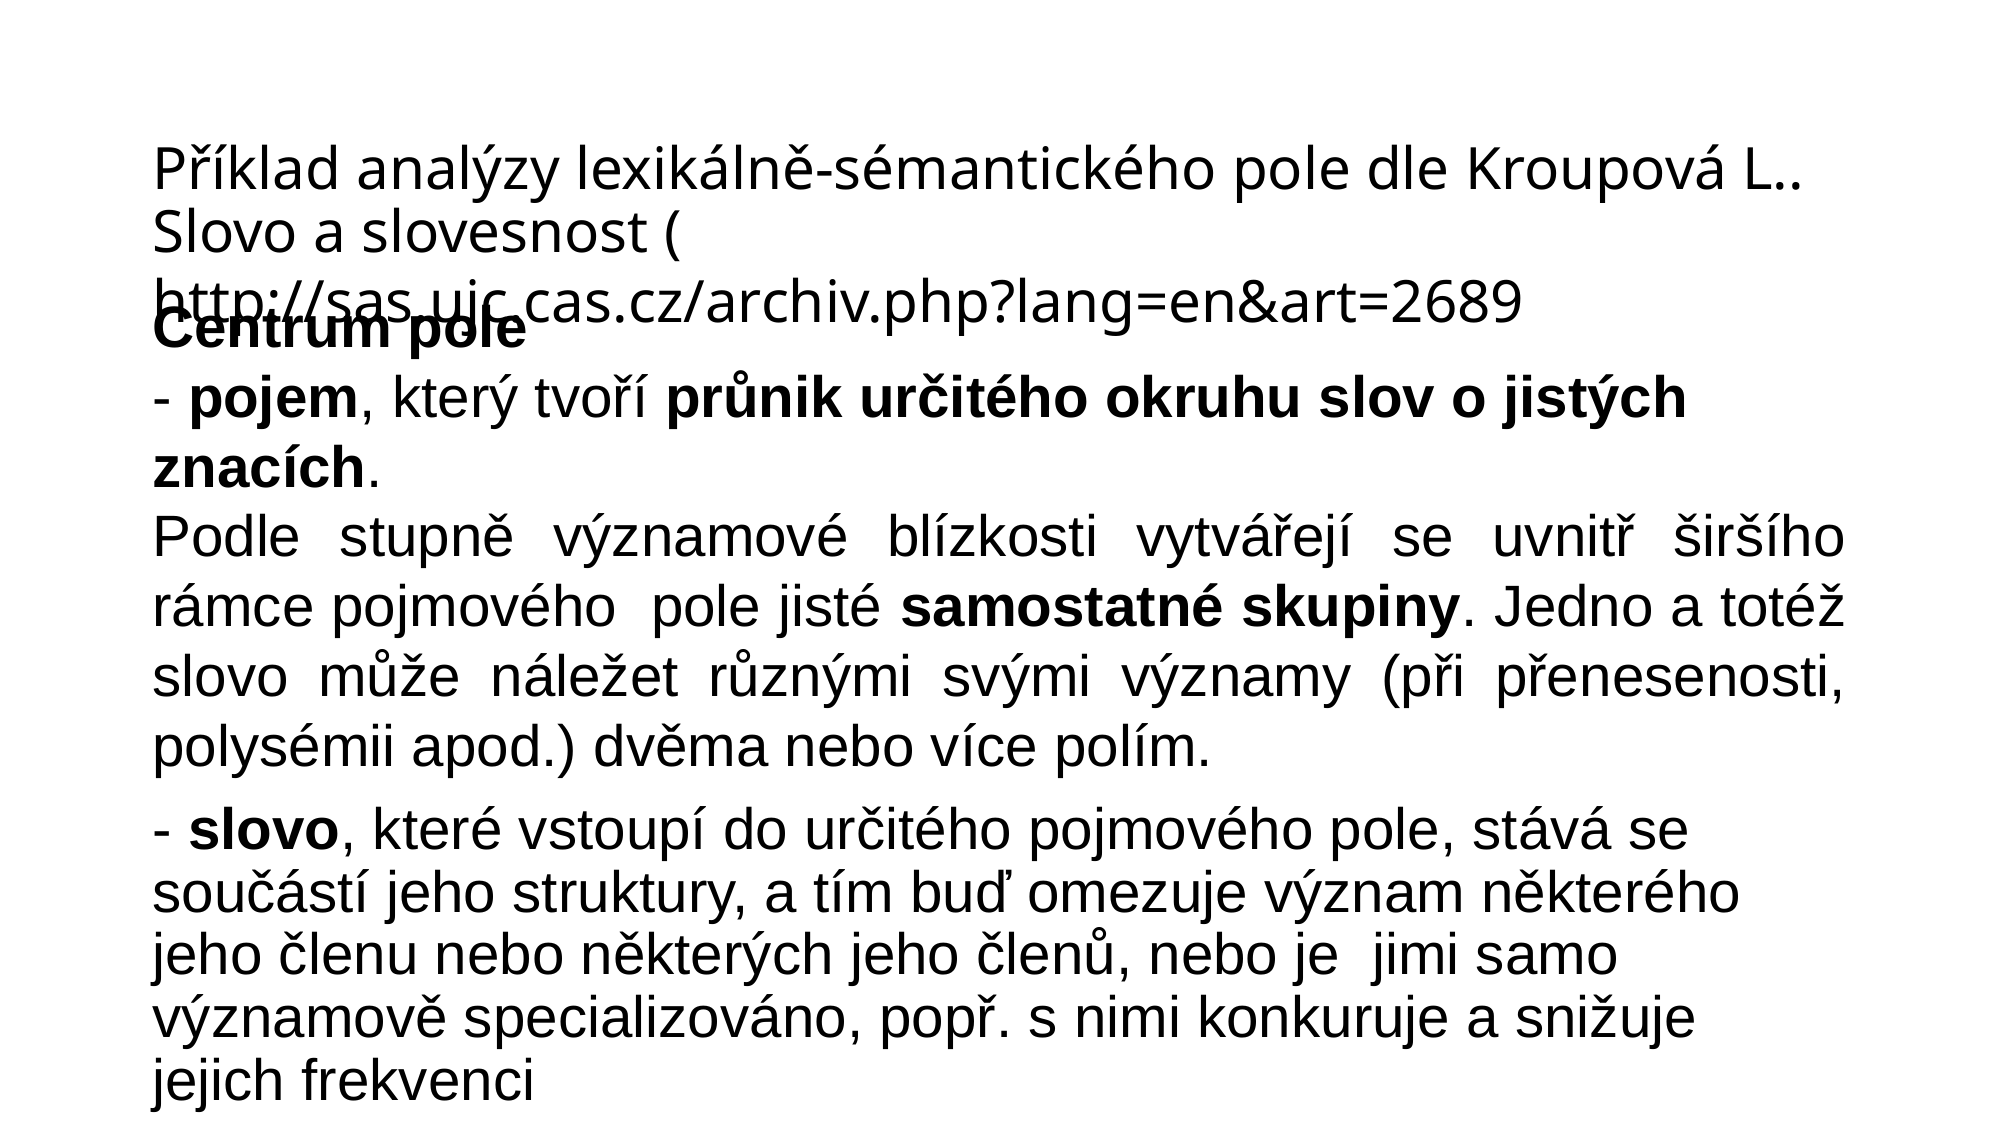

# Příklad analýzy lexikálně-sémantického pole dle Kroupová L.. Slovo a slovesnost (http://sas.ujc.cas.cz/archiv.php?lang=en&art=2689
Centrum pole
- pojem, který tvoří průnik určitého okruhu slov o jistých znacích.
Podle stupně významové blízkosti vytvářejí se uvnitř širšího rámce pojmového pole jisté samostatné skupiny. Jedno a totéž slovo může náležet různými svými významy (při přenesenosti, polysémii apod.) dvěma nebo více polím.
- slovo, které vstoupí do určitého pojmového pole, stává se součástí jeho struktury, a tím buď omezuje význam některého jeho členu nebo některých jeho členů, nebo je jimi samo významově specializováno, popř. s nimi konkuruje a snižuje jejich frekvenci